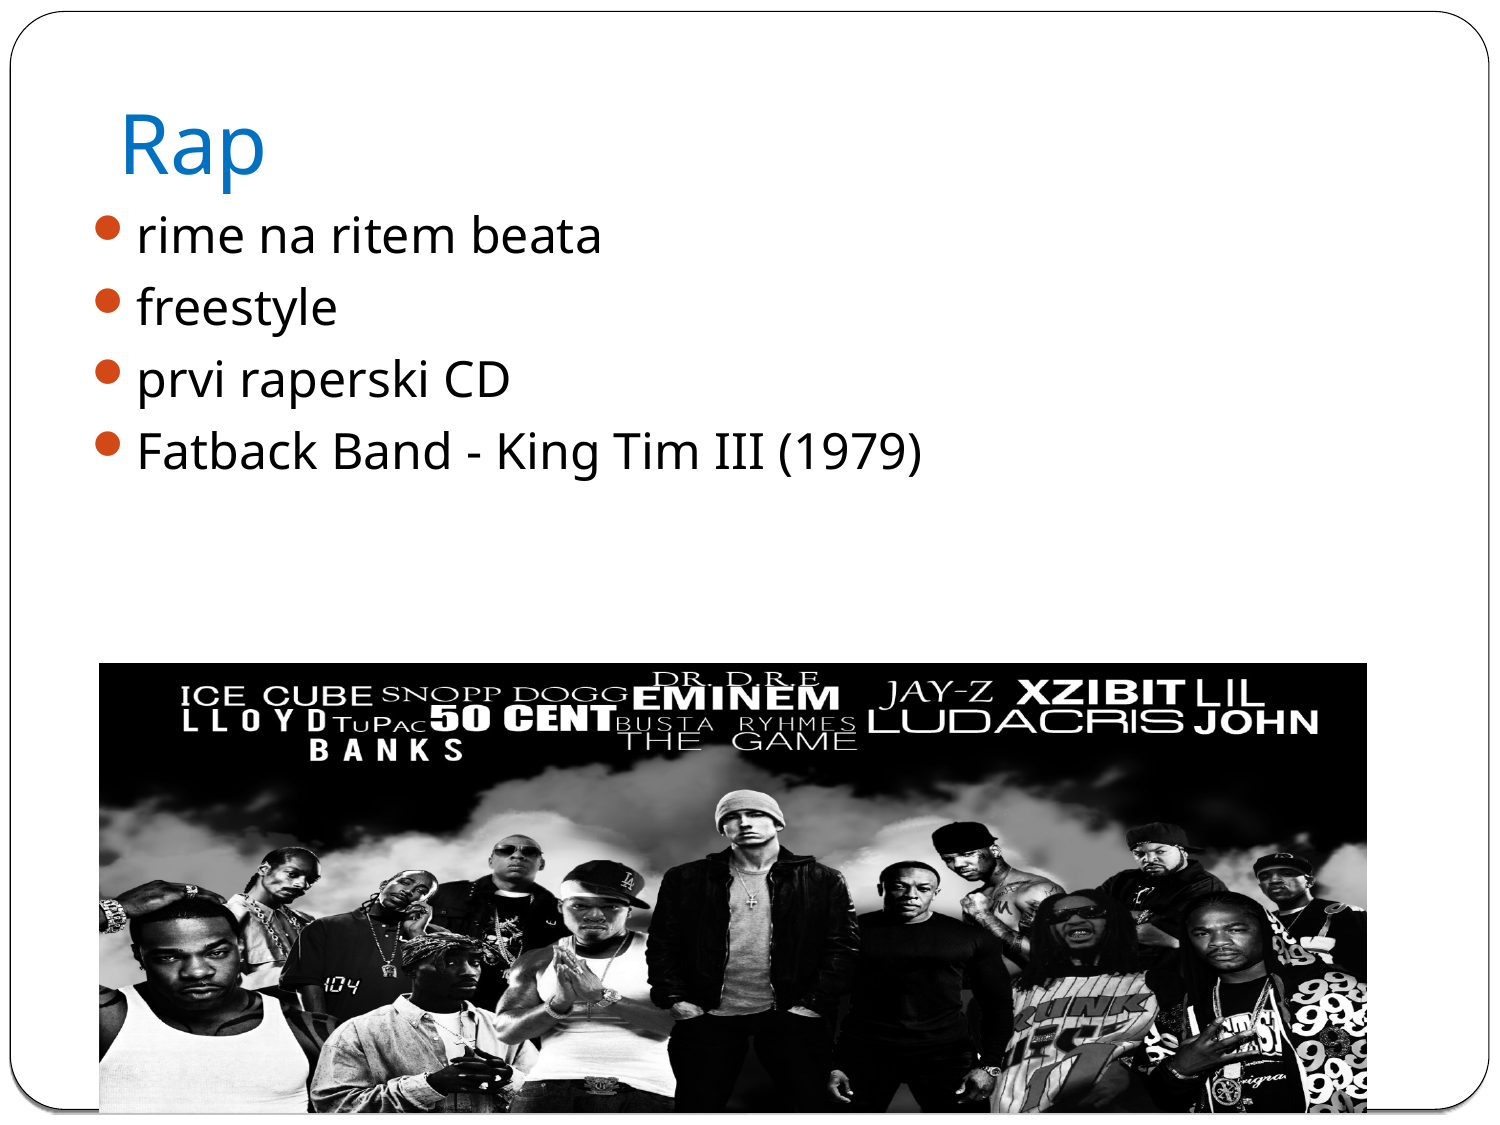

# Rap
rime na ritem beata
freestyle
prvi raperski CD
Fatback Band - King Tim III (1979)